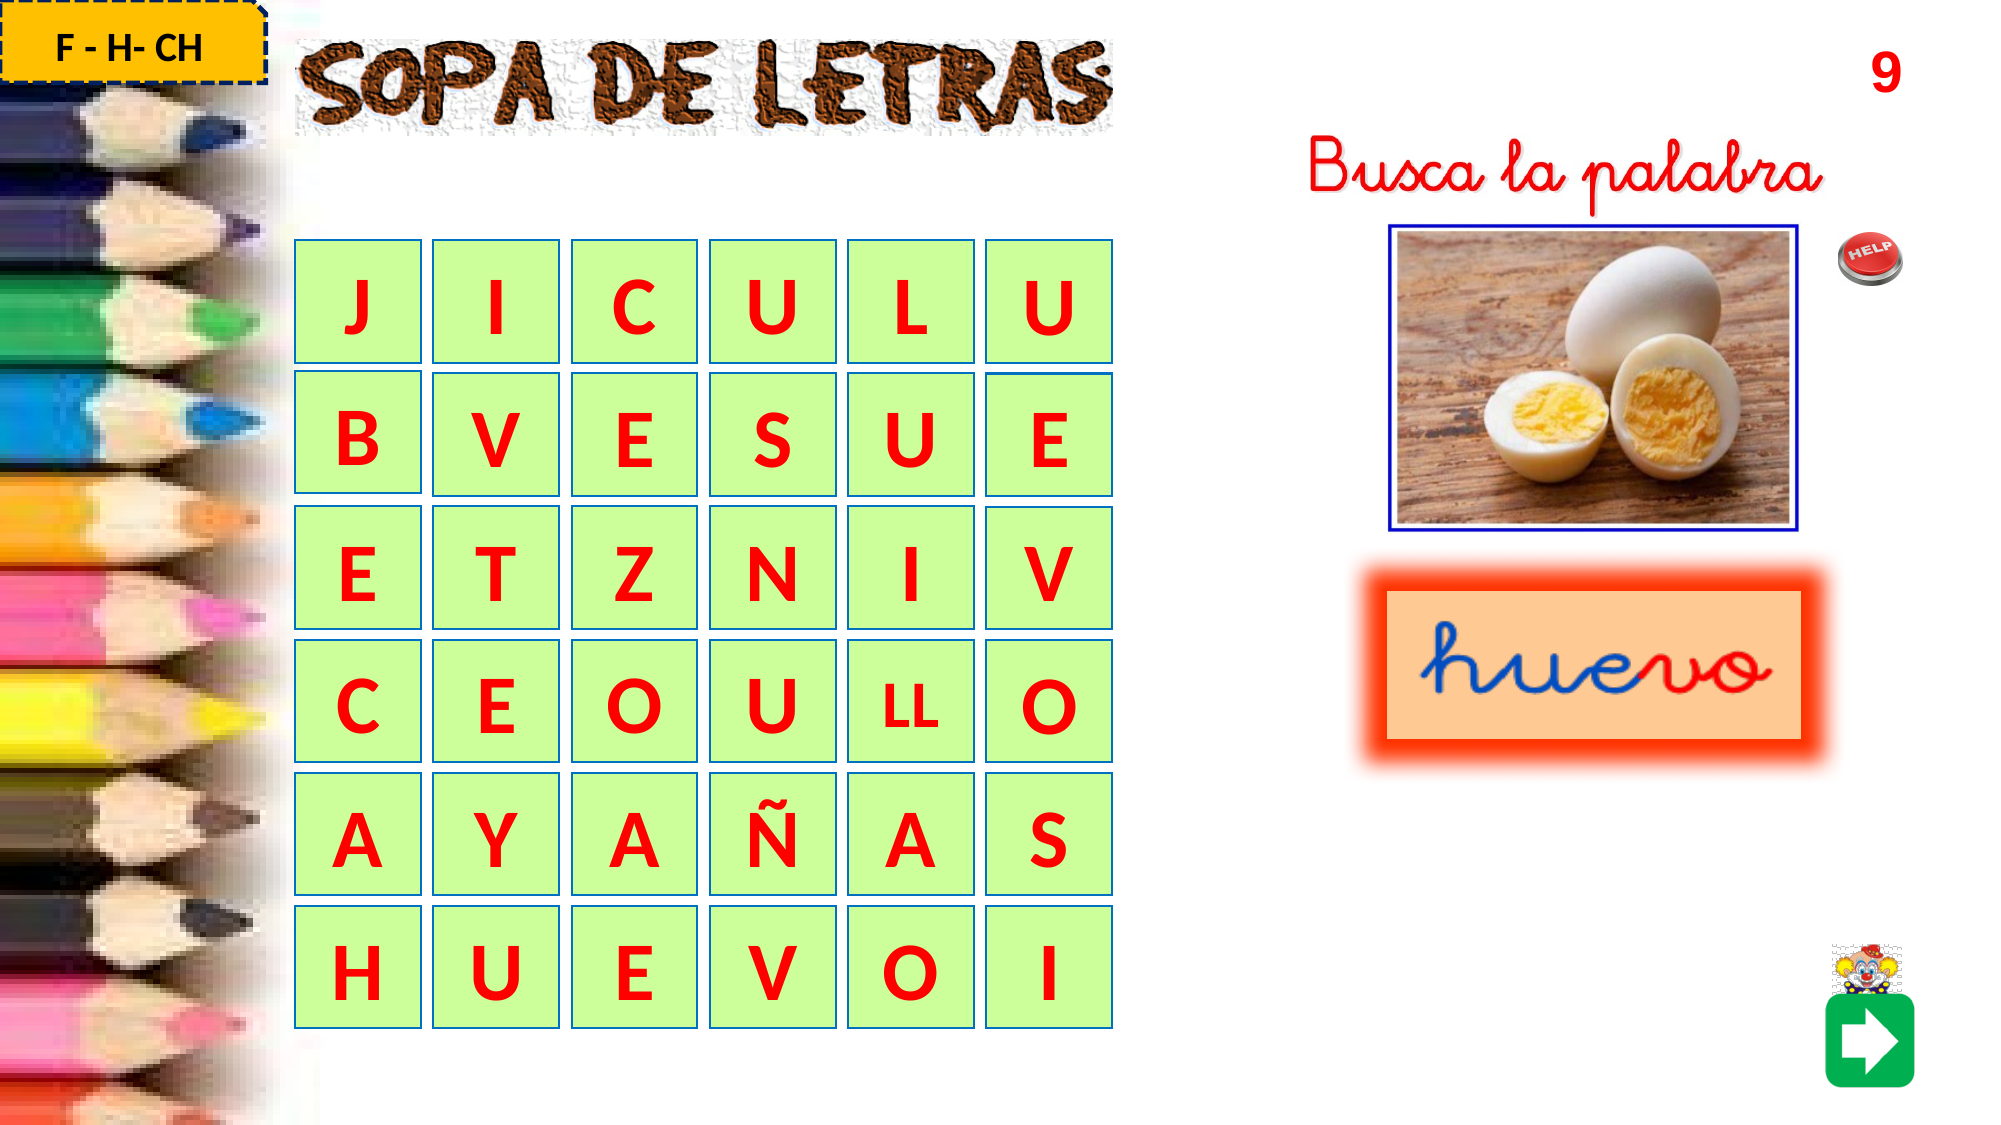

F - H- CH
9
J
I
C
U
L
U
B
V
E
S
U
E
E
T
Z
N
I
V
C
E
O
U
LL
O
A
Y
A
Ñ
A
S
H
U
E
V
O
I